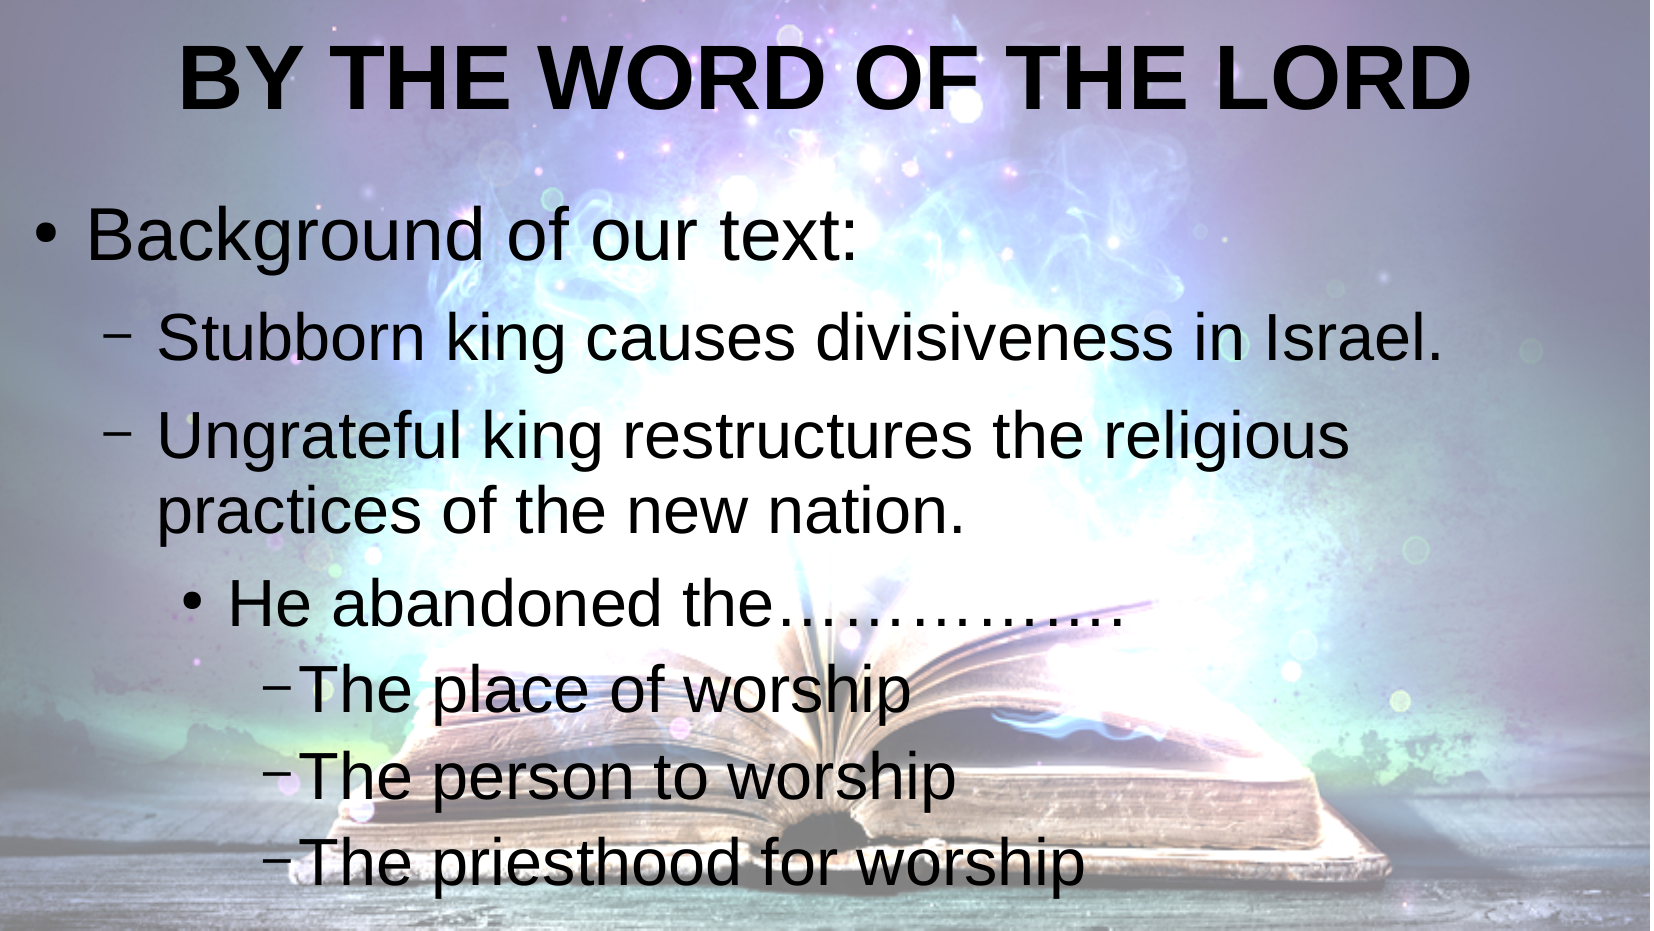

# BY THE WORD OF THE LORD
Background of our text:
Stubborn king causes divisiveness in Israel.
Ungrateful king restructures the religious practices of the new nation.
He abandoned the…………….
The place of worship
The person to worship
The priesthood for worship